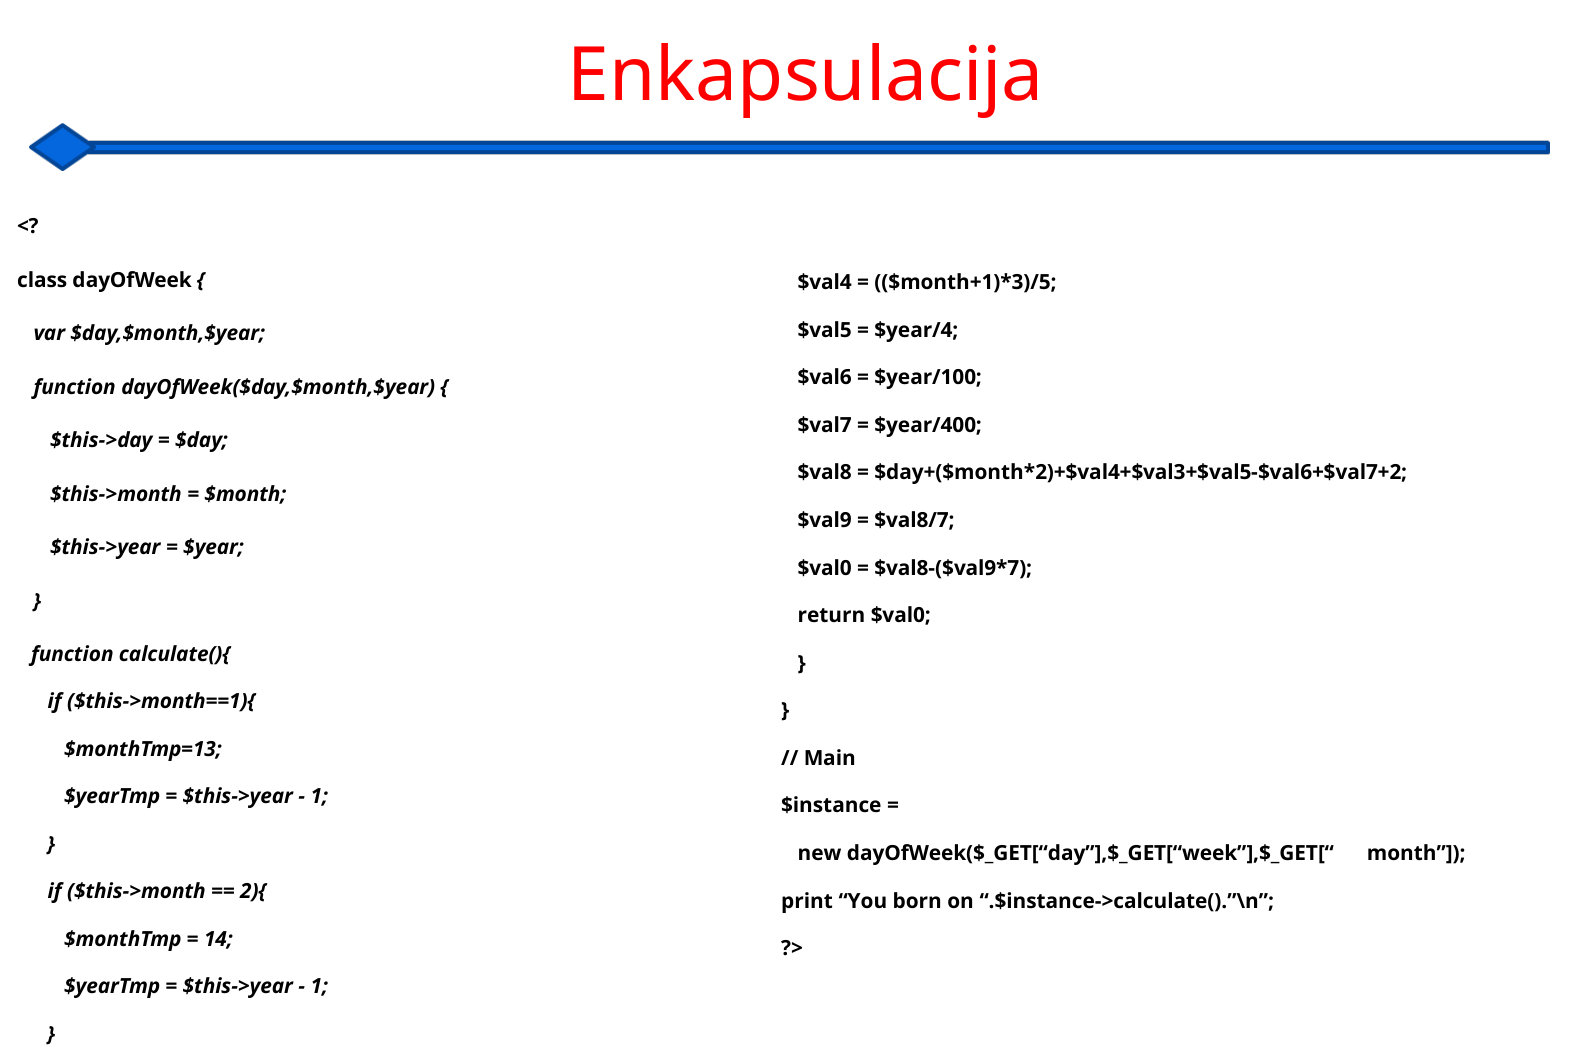

# Enkapsulacija
<?
class dayOfWeek {
 var $day,$month,$year;
 function dayOfWeek($day,$month,$year) {
 $this->day = $day;
 $this->month = $month;
 $this->year = $year;
 }
function calculate(){
 if ($this->month==1){
 $monthTmp=13;
 $yearTmp = $this->year - 1;
 }
 if ($this->month == 2){
 $monthTmp = 14;
 $yearTmp = $this->year - 1;
 }
 $val4 = (($month+1)*3)/5;
 $val5 = $year/4;
 $val6 = $year/100;
 $val7 = $year/400;
 $val8 = $day+($month*2)+$val4+$val3+$val5-$val6+$val7+2;
 $val9 = $val8/7;
 $val0 = $val8-($val9*7);
 return $val0;
 }
}
// Main
$instance =
 new dayOfWeek($_GET[“day”],$_GET[“week”],$_GET[“ month”]);
print “You born on “.$instance->calculate().”\n”;
?>